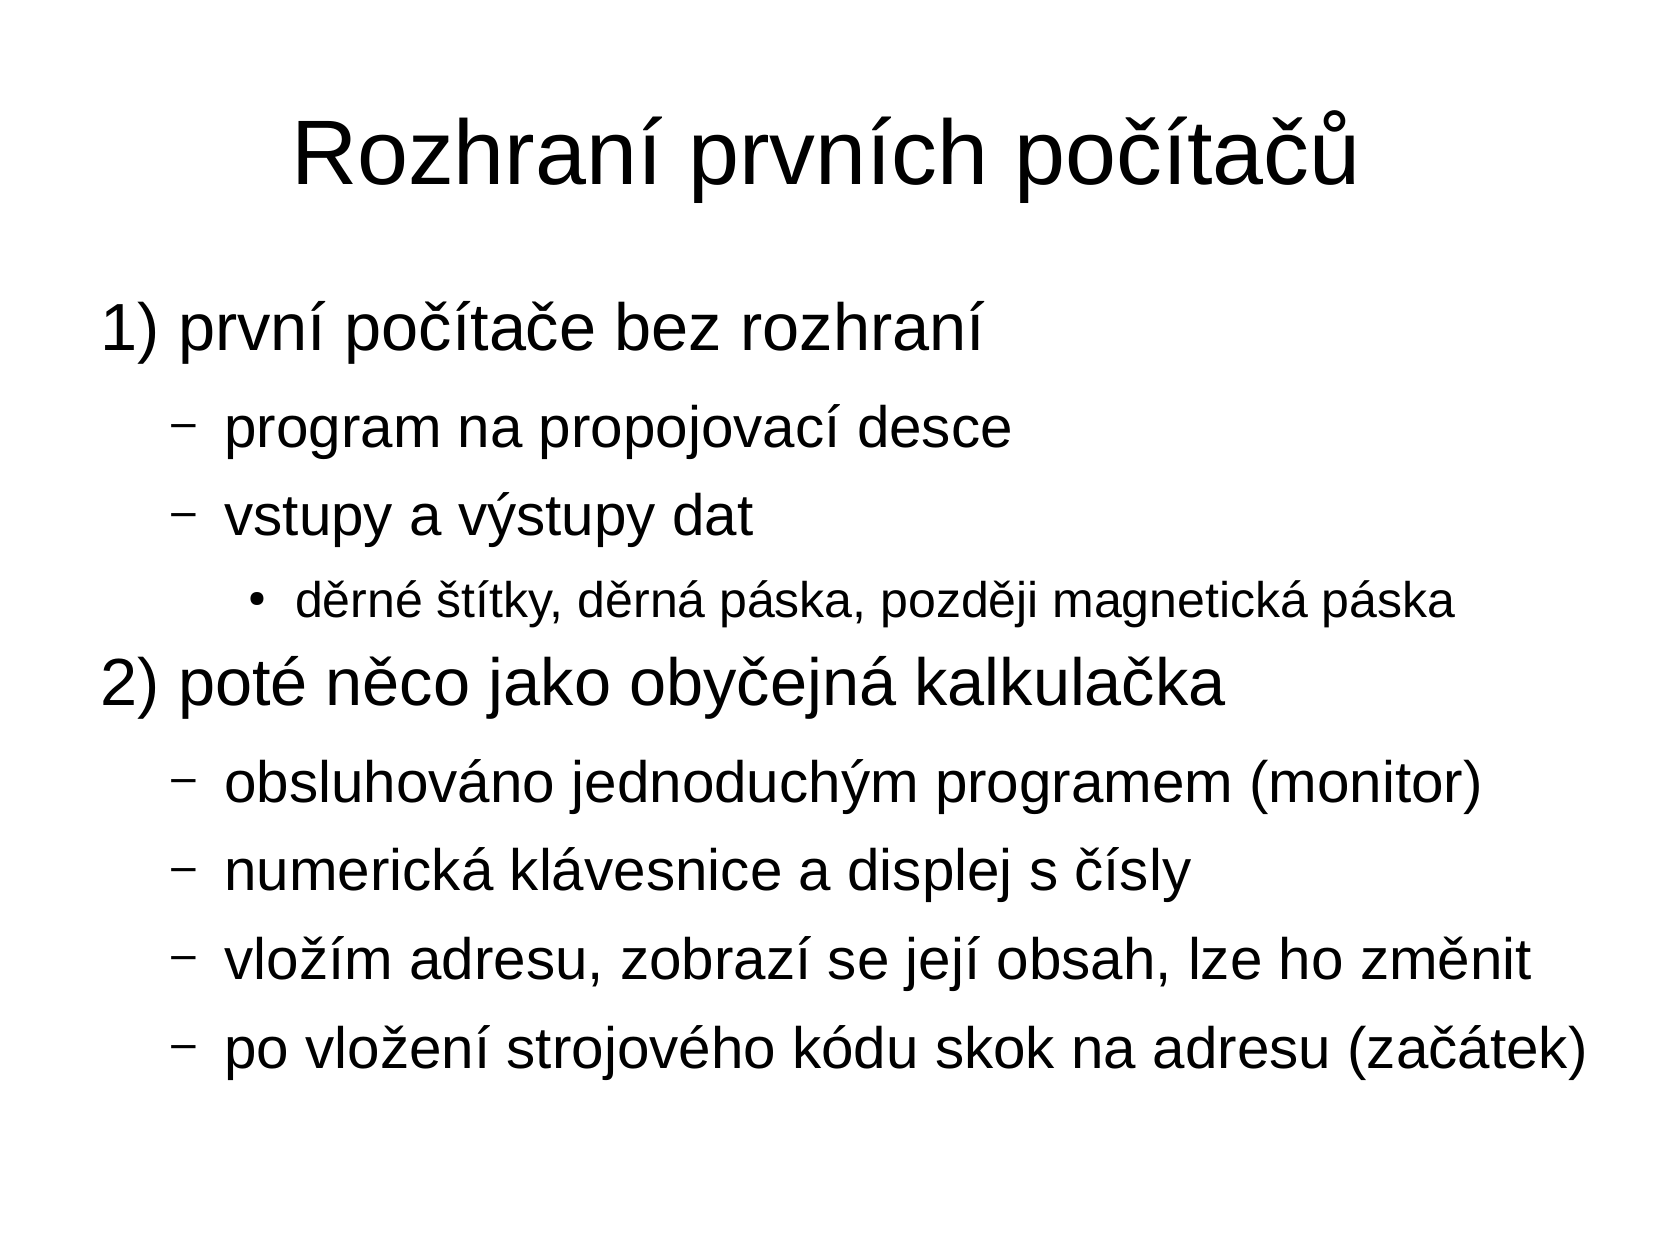

# Rozhraní prvních počítačů
 první počítače bez rozhraní
program na propojovací desce
vstupy a výstupy dat
děrné štítky, děrná páska, později magnetická páska
 poté něco jako obyčejná kalkulačka
obsluhováno jednoduchým programem (monitor)
numerická klávesnice a displej s čísly
vložím adresu, zobrazí se její obsah, lze ho změnit
po vložení strojového kódu skok na adresu (začátek)